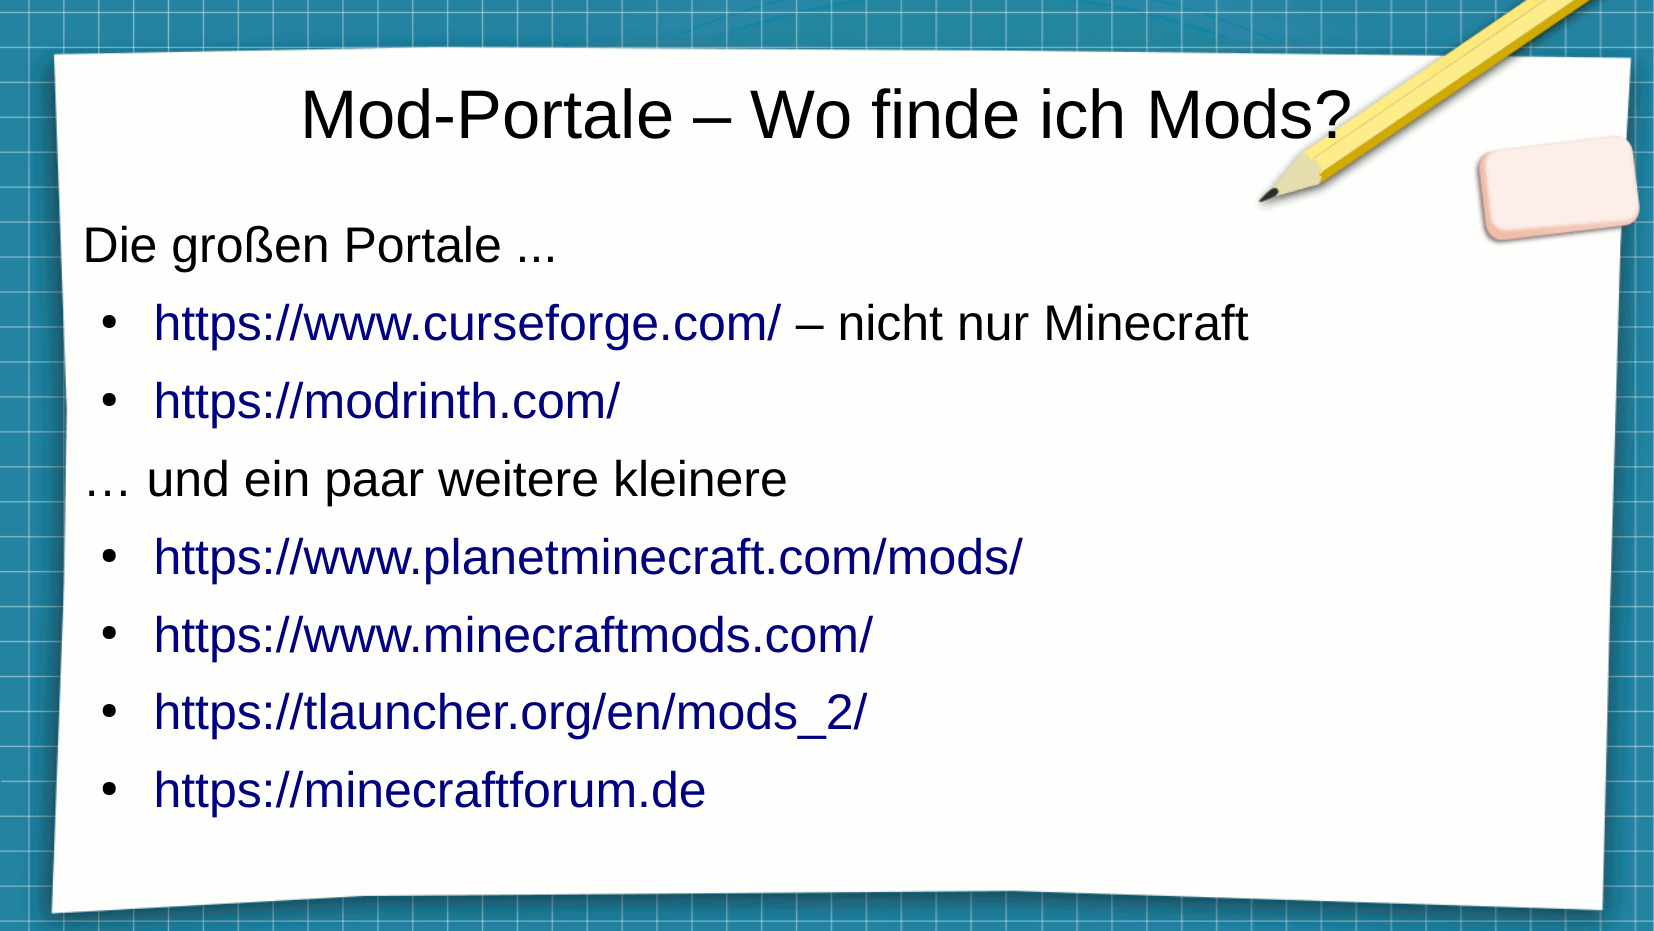

# Mod-Portale – Wo finde ich Mods?
Die großen Portale ...
https://www.curseforge.com/ – nicht nur Minecraft
https://modrinth.com/
… und ein paar weitere kleinere
https://www.planetminecraft.com/mods/
https://www.minecraftmods.com/
https://tlauncher.org/en/mods_2/
https://minecraftforum.de